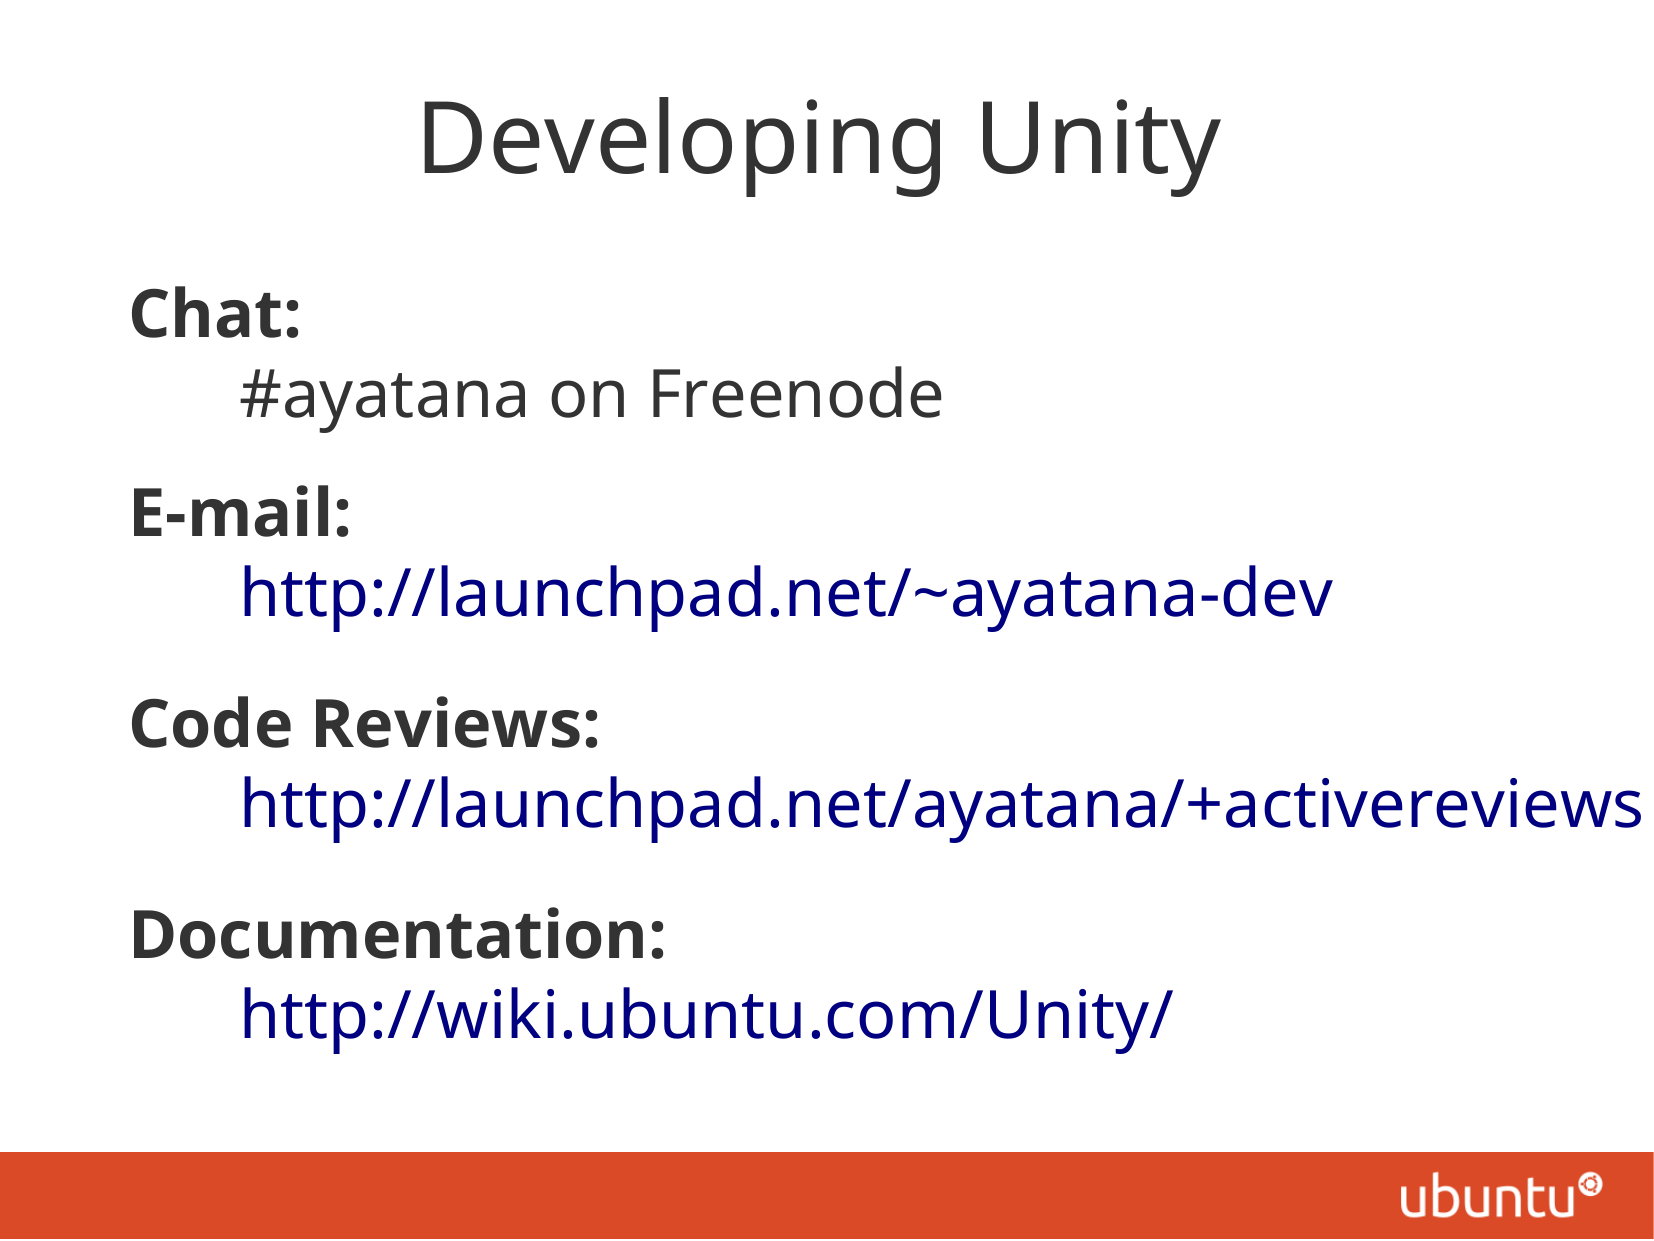

# Developing Unity
Chat:
#ayatana on Freenode
E-mail:
http://launchpad.net/~ayatana-dev
Code Reviews:
http://launchpad.net/ayatana/+activereviews
Documentation:
http://wiki.ubuntu.com/Unity/